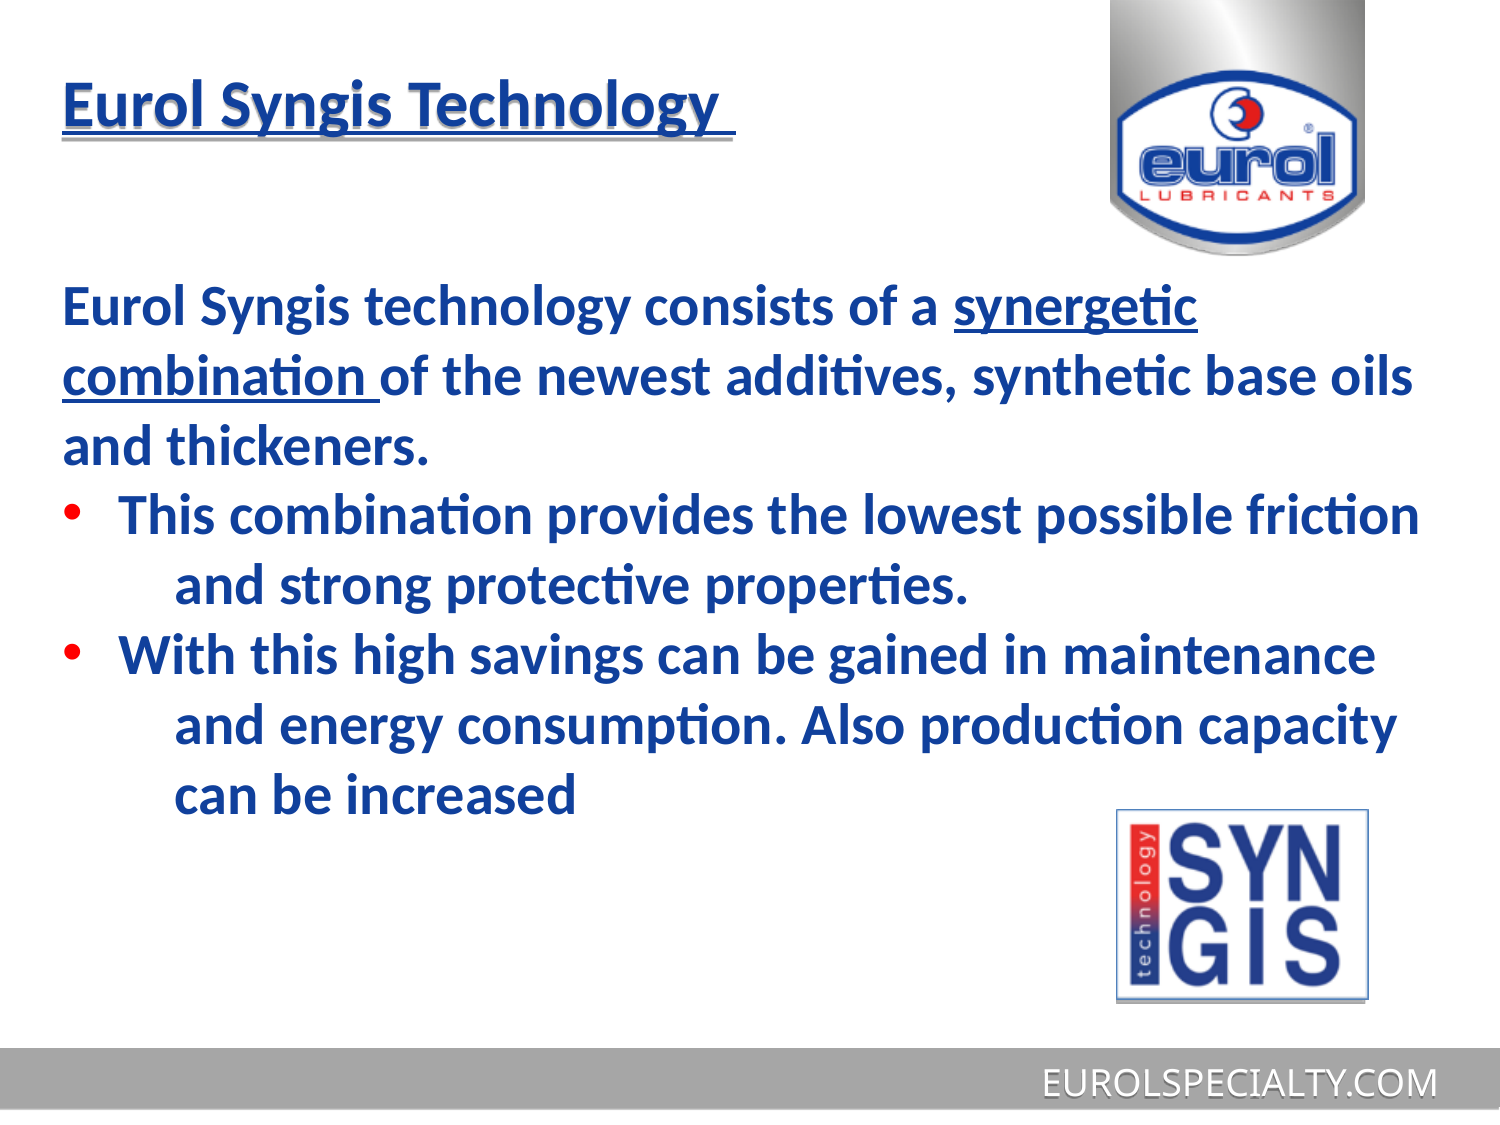

Eurol Syngis Technology
# Eurol Syngis technology consists of a synergetic combination of the newest additives, synthetic base oils and thickeners.
This combination provides the lowest possible friction and strong protective properties.
With this high savings can be gained in maintenance and energy consumption. Also production capacity can be increased